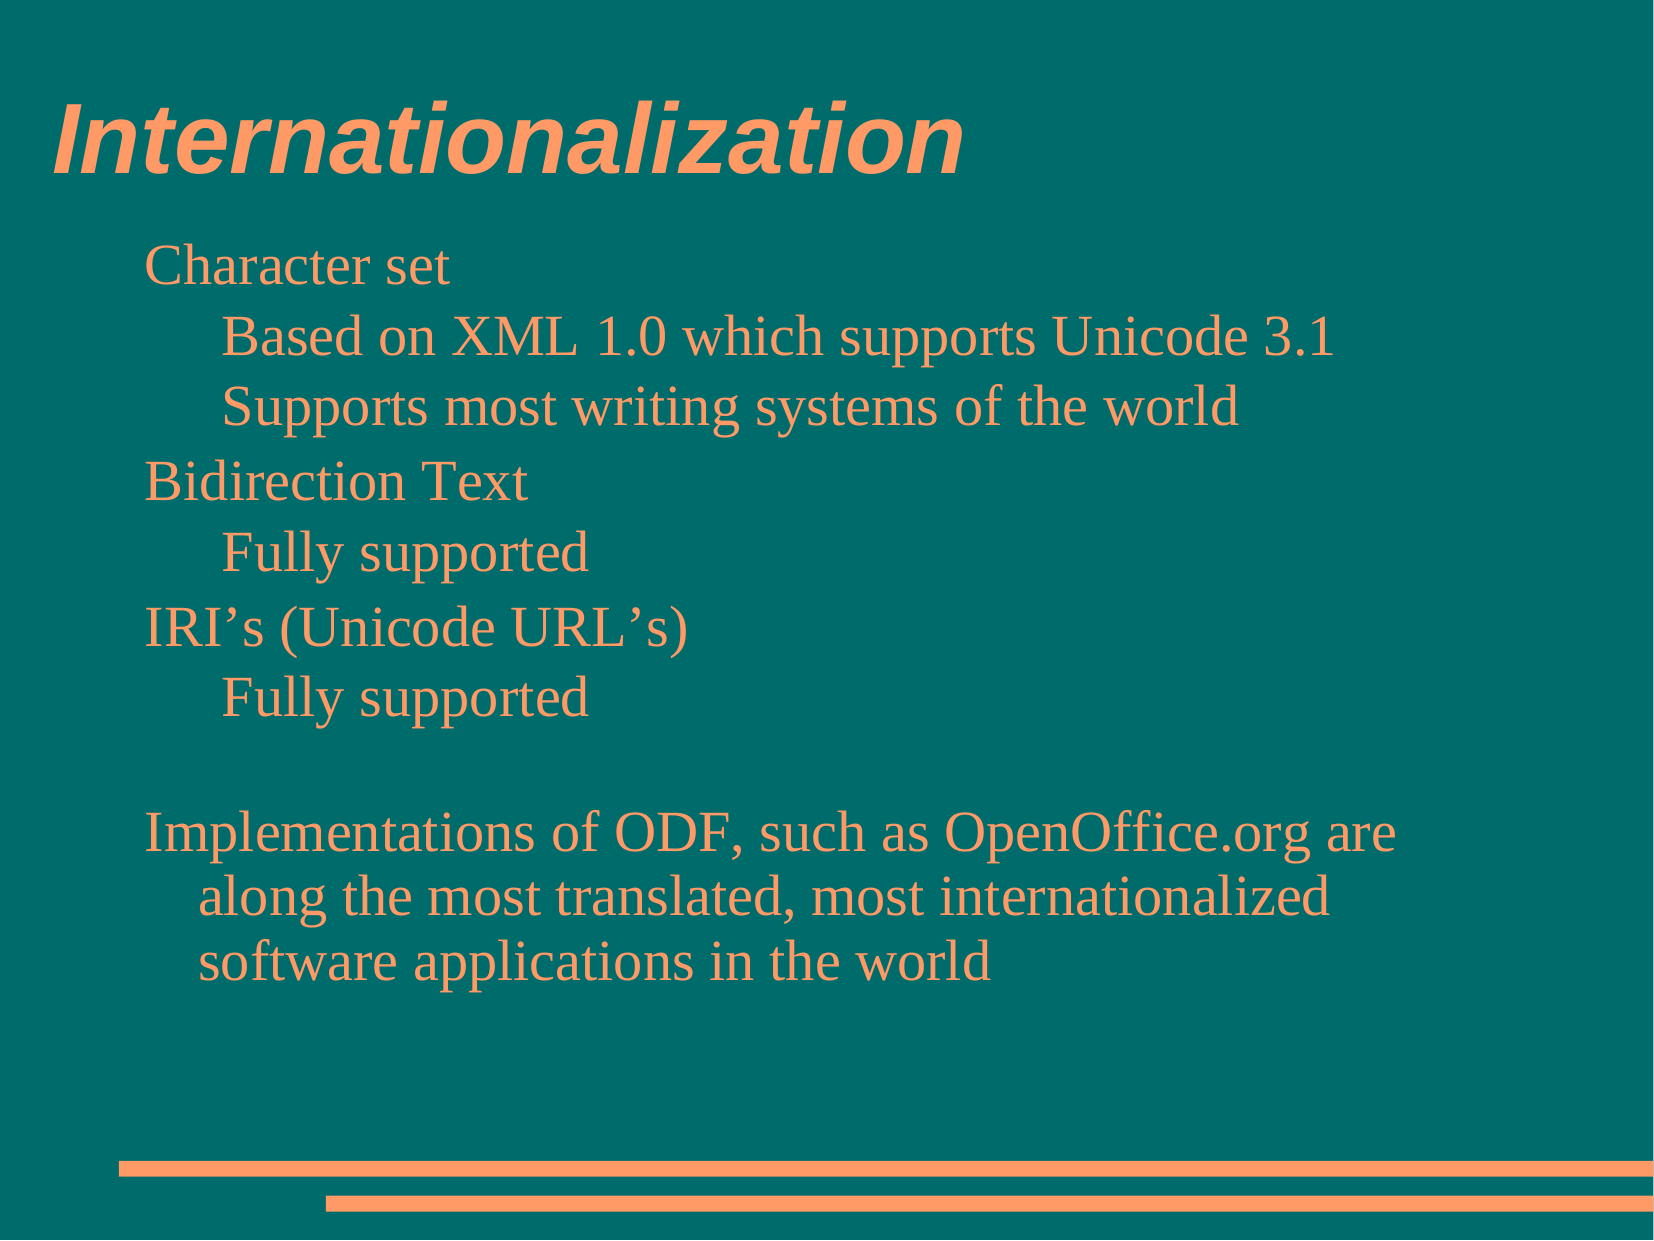

# Internationalization
Character set
Based on XML 1.0 which supports Unicode 3.1
Supports most writing systems of the world
Bidirection Text
Fully supported
IRI’s (Unicode URL’s)
Fully supported
Implementations of ODF, such as OpenOffice.org are along the most translated, most internationalized software applications in the world